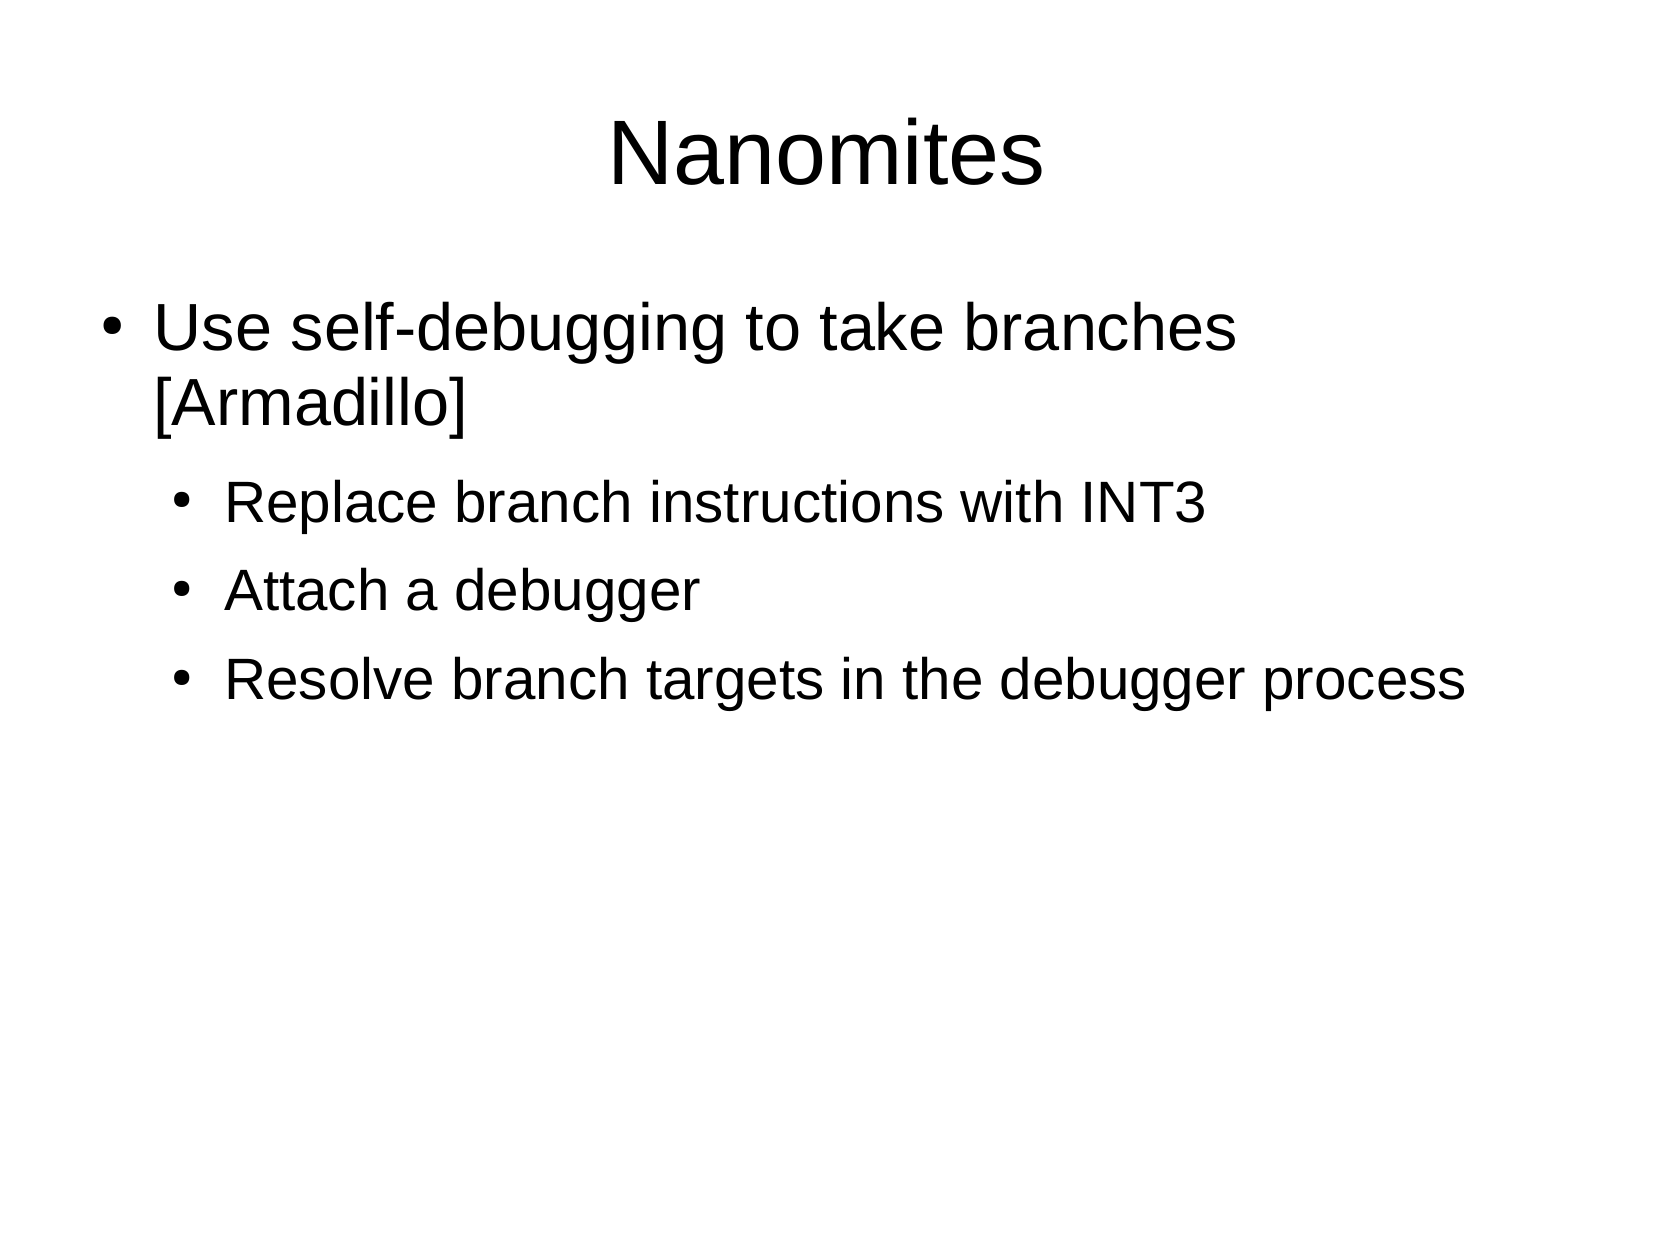

# Nanomites
Use self-debugging to take branches [Armadillo]
Replace branch instructions with INT3
Attach a debugger
Resolve branch targets in the debugger process